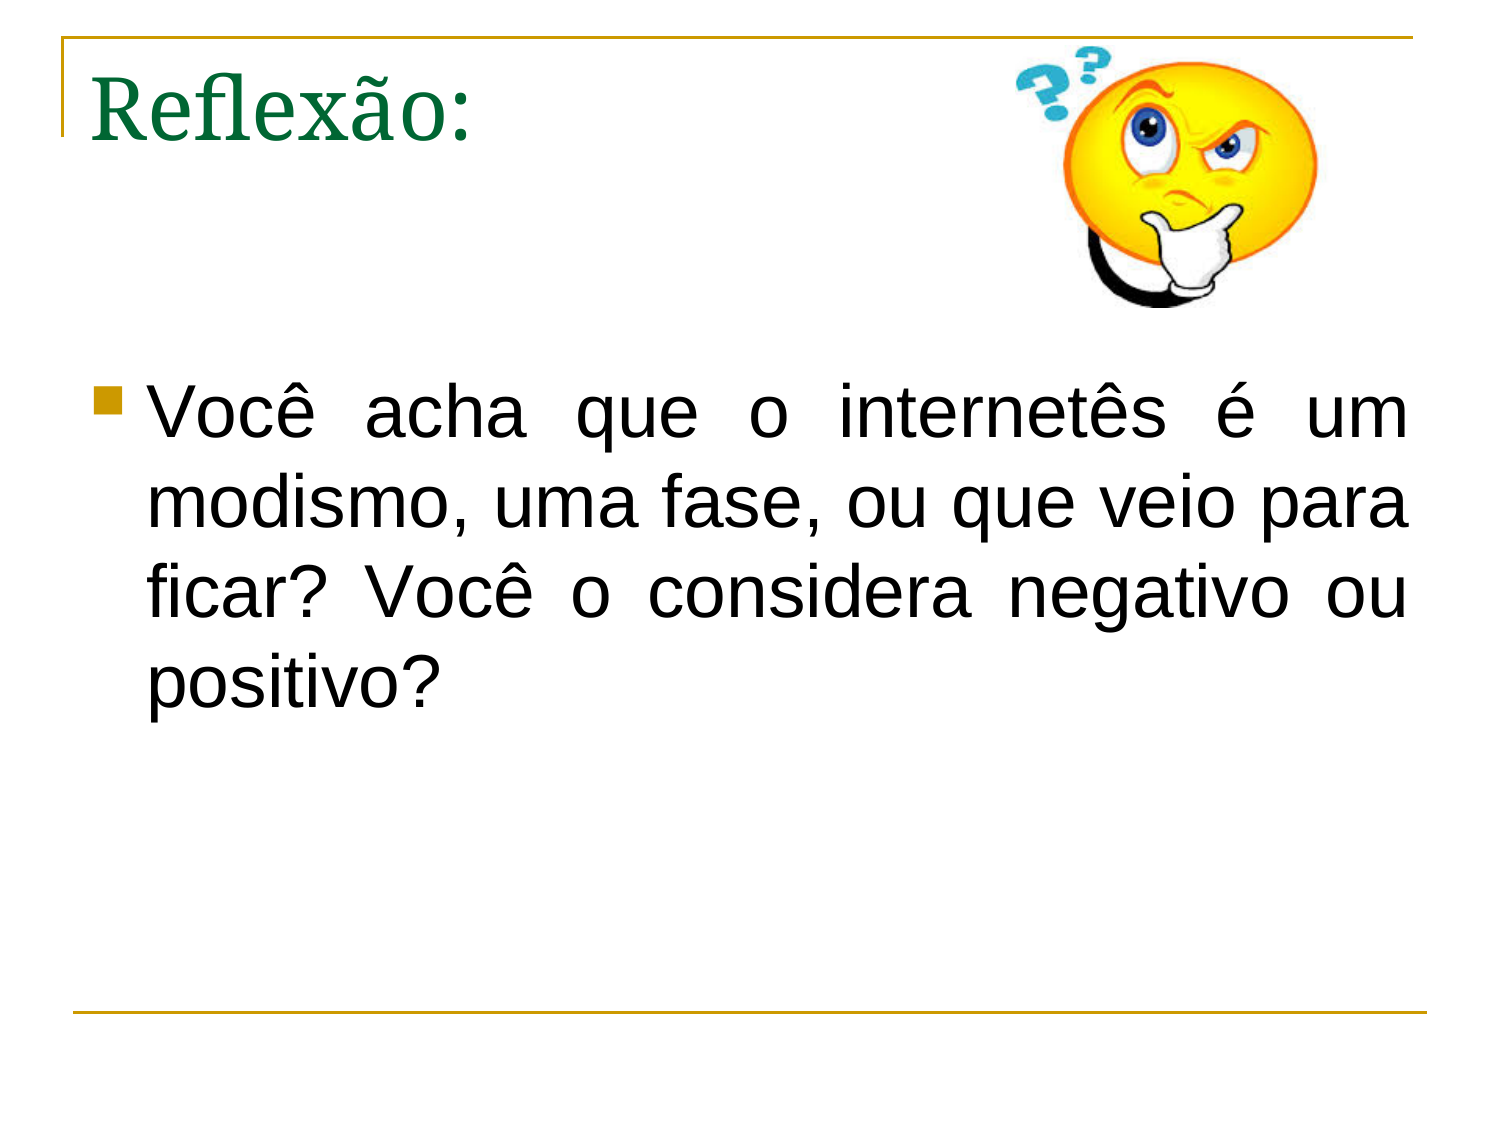

# Reflexão:
Você acha que o internetês é um modismo, uma fase, ou que veio para ficar? Você o considera negativo ou positivo?